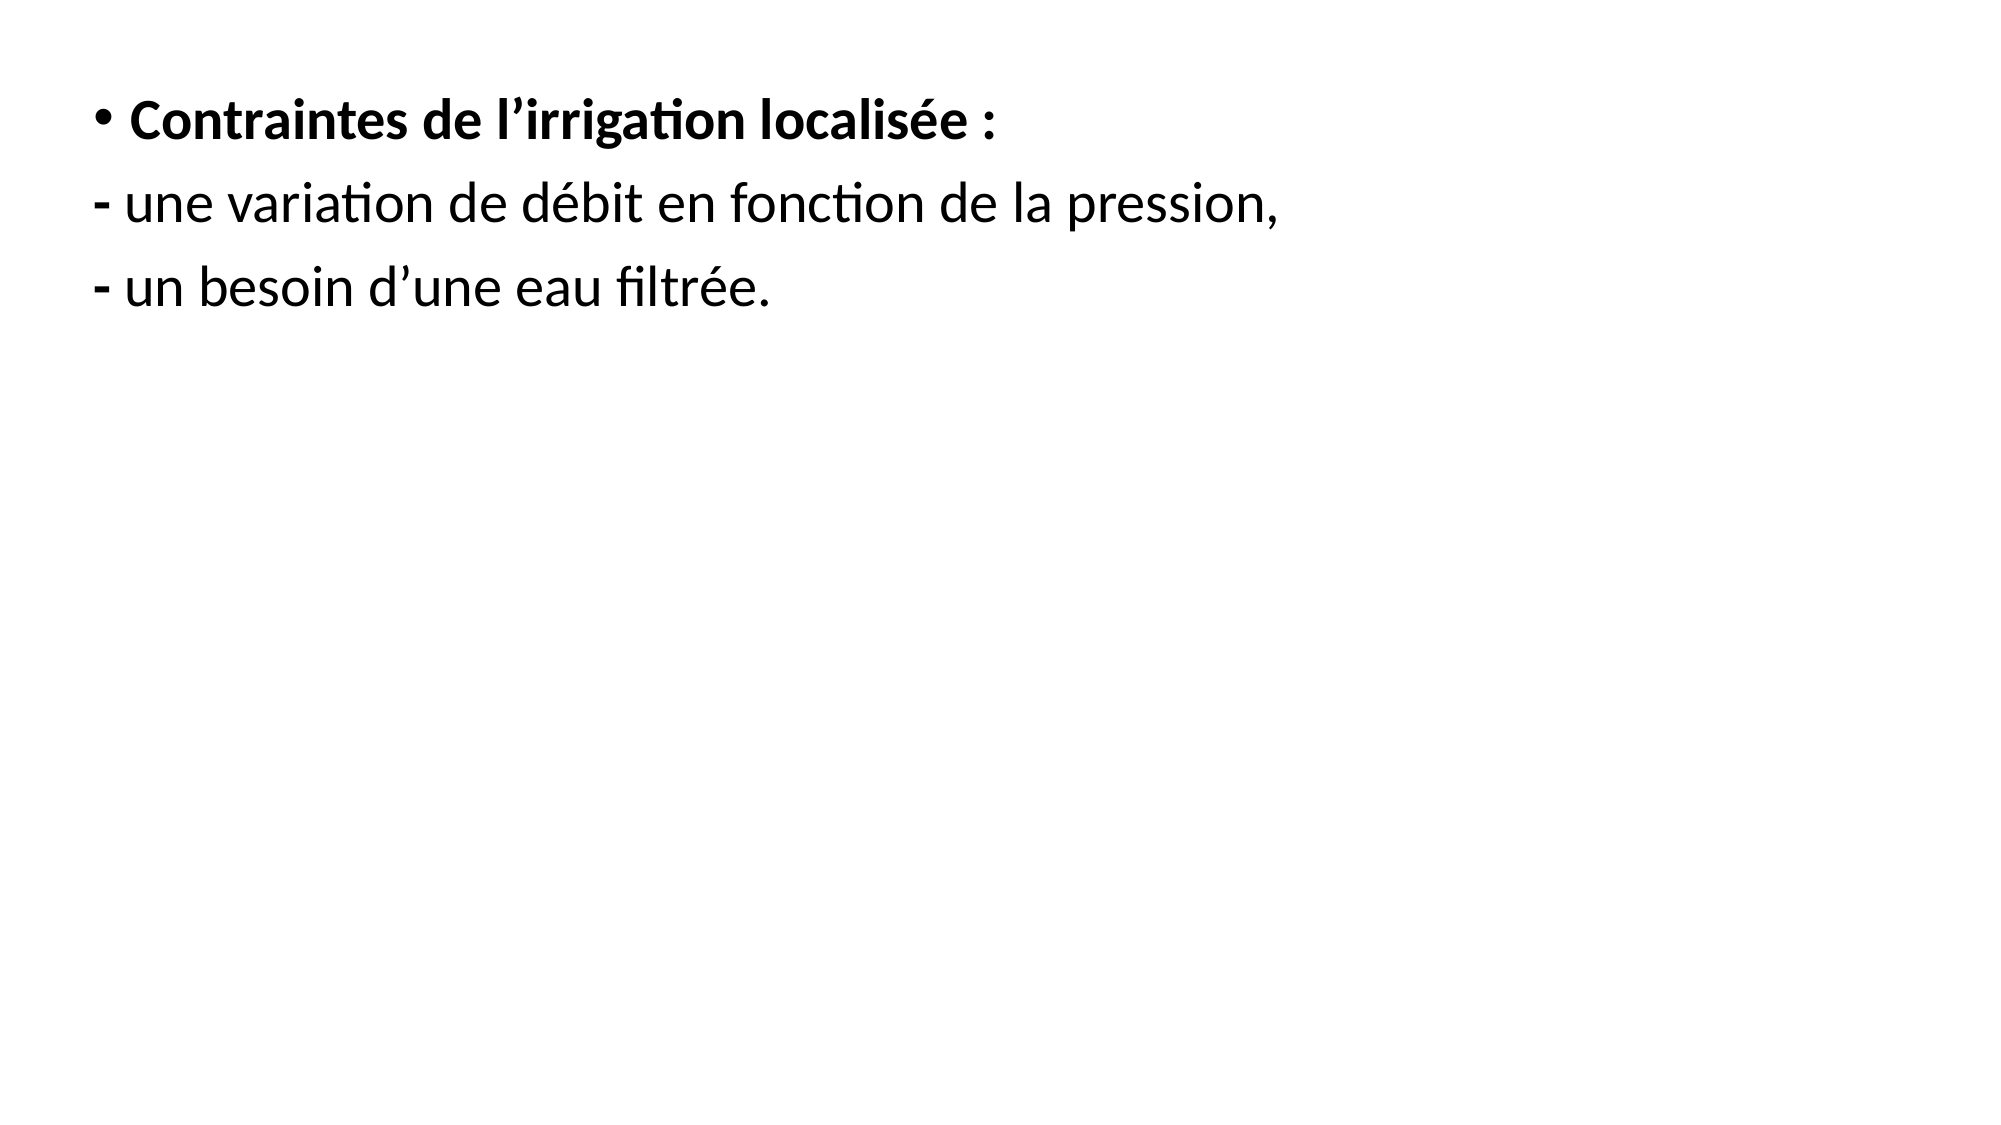

# Contraintes de l’irrigation localisée :
- une variation de débit en fonction de la pression,
- un besoin d’une eau filtrée.